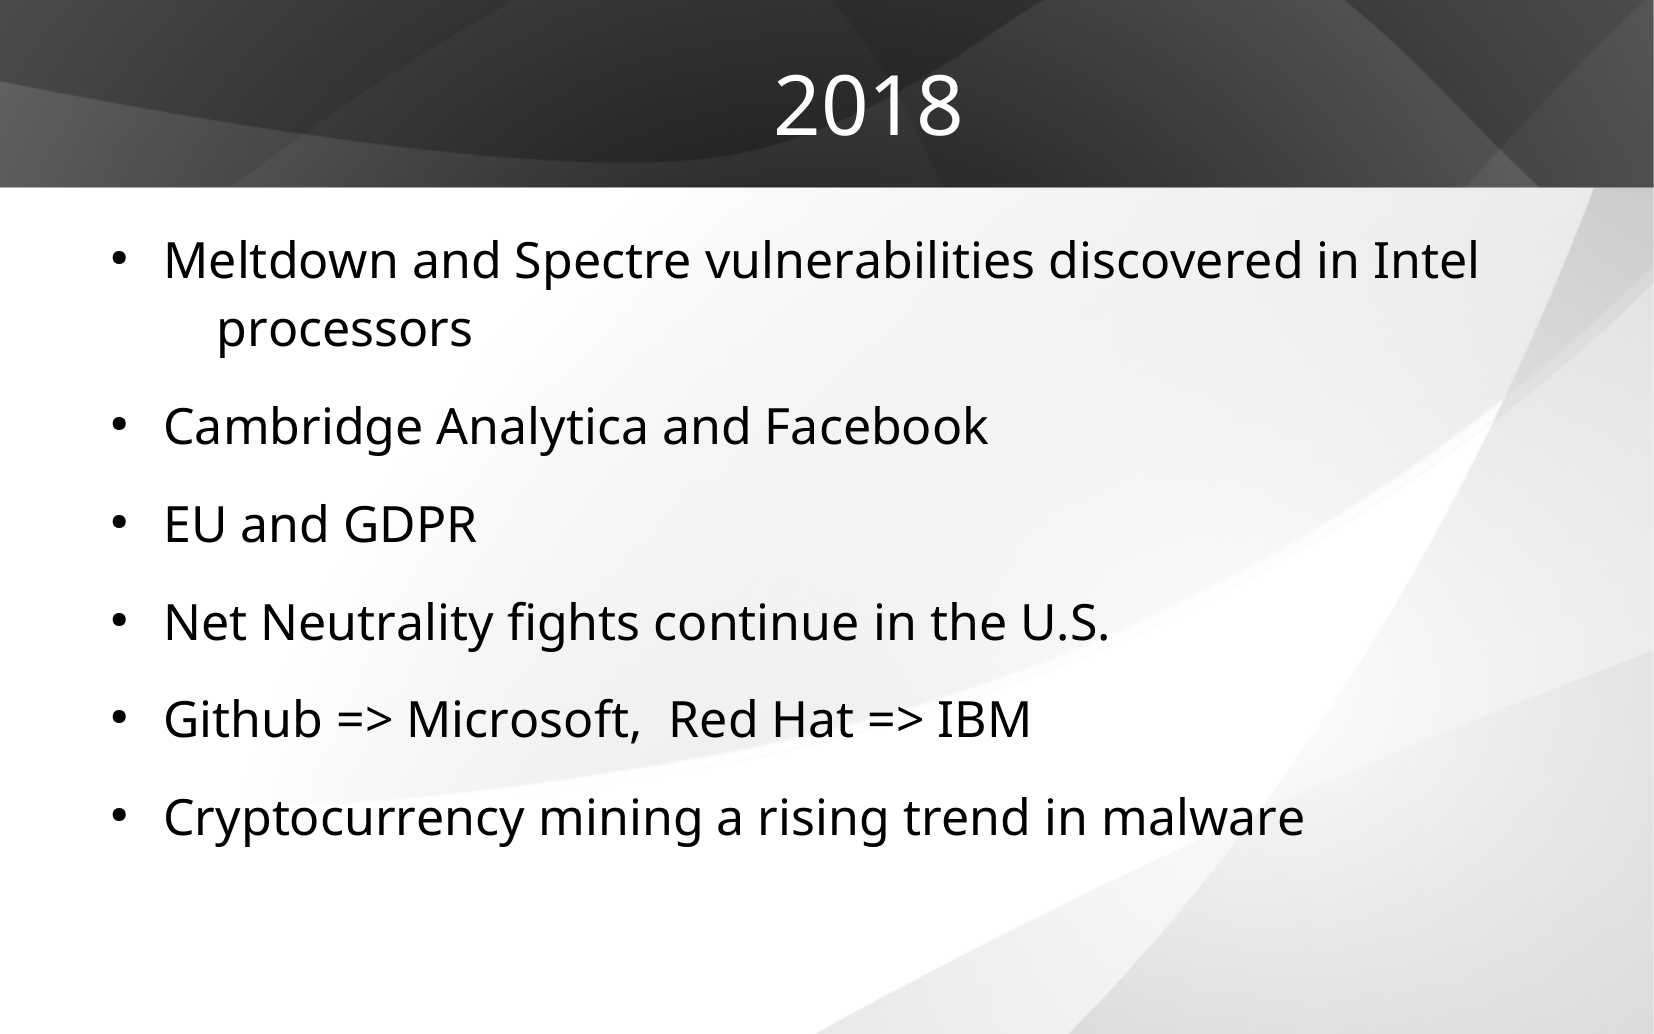

# 2018
Meltdown and Spectre vulnerabilities discovered in Intel processors
Cambridge Analytica and Facebook
EU and GDPR
Net Neutrality fights continue in the U.S.
Github => Microsoft, Red Hat => IBM
Cryptocurrency mining a rising trend in malware